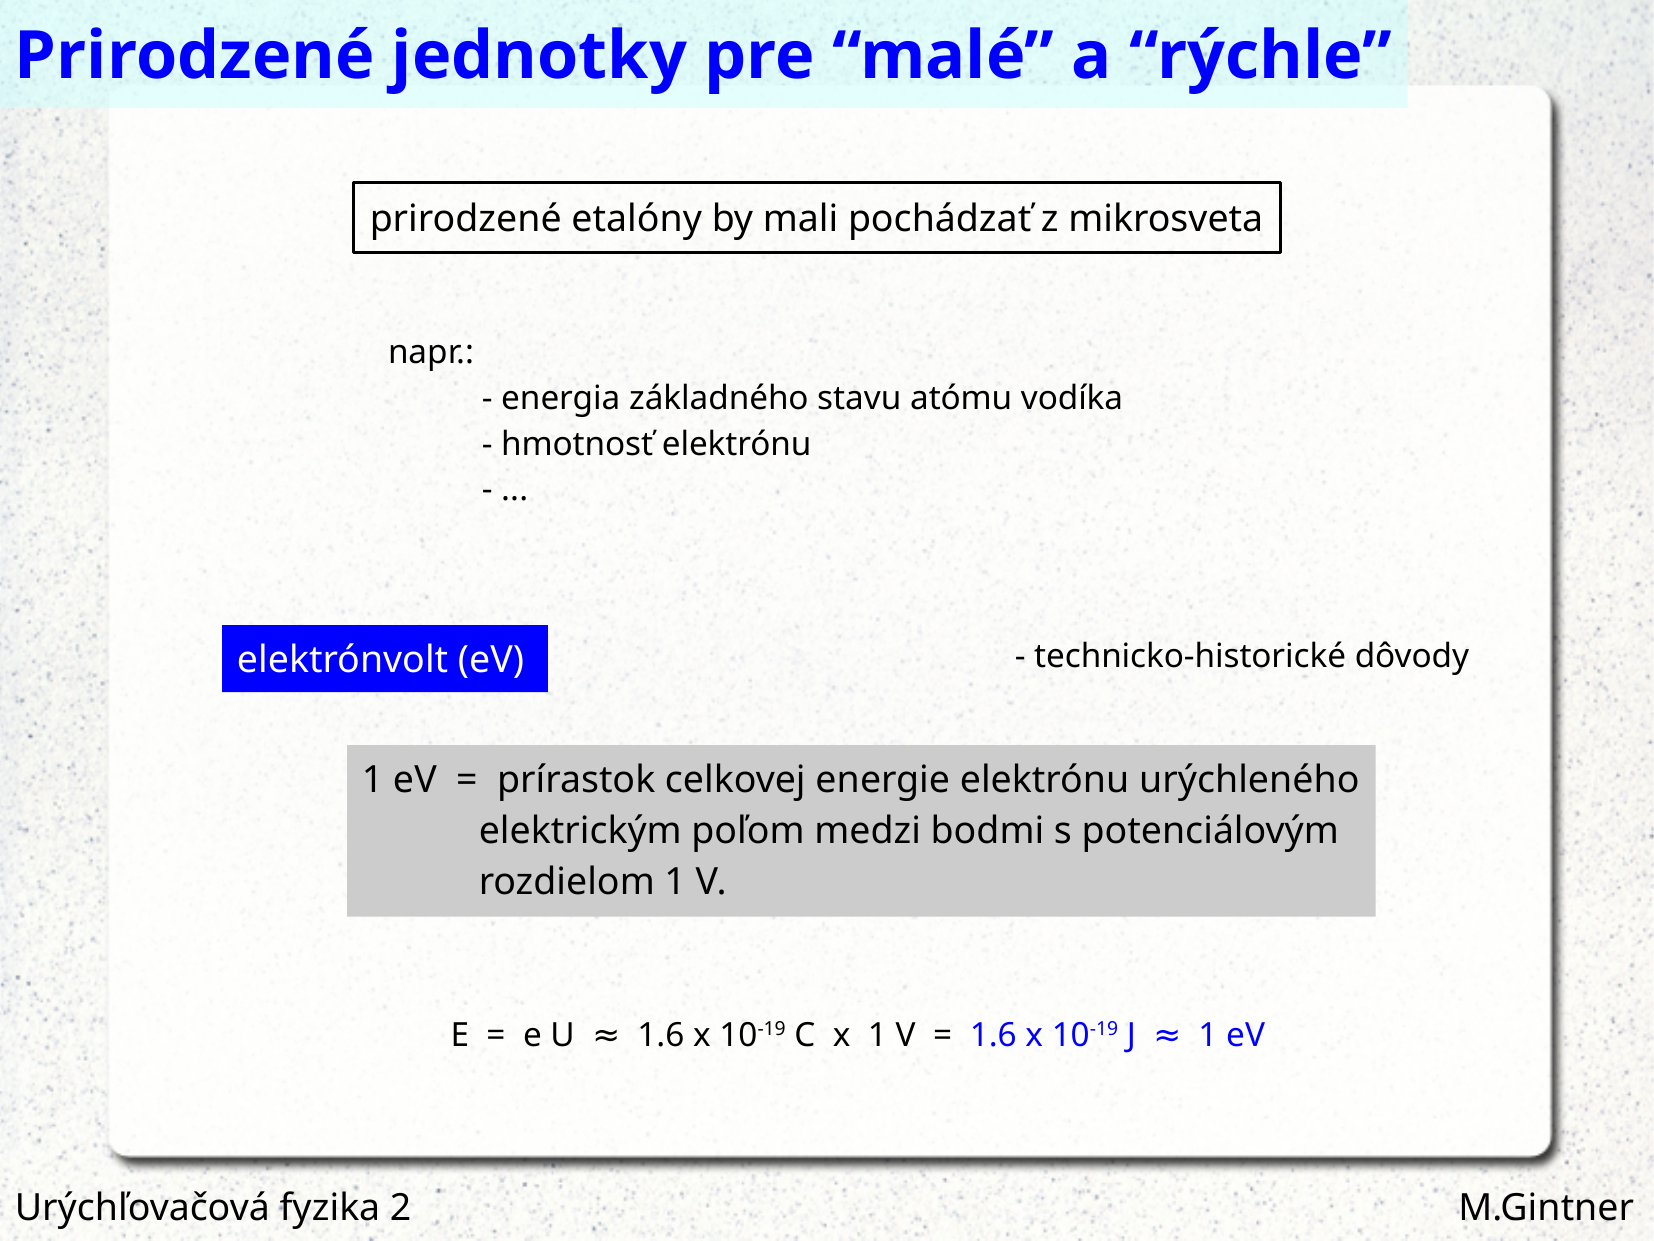

Prirodzené jednotky pre “malé” a “rýchle”
prirodzené etalóny by mali pochádzať z mikrosveta
napr.:
- energia základného stavu atómu vodíka
- hmotnosť elektrónu
- ...
elektrónvolt (eV)
- technicko-historické dôvody
1 eV = prírastok celkovej energie elektrónu urýchleného
 elektrickým poľom medzi bodmi s potenciálovým
 rozdielom 1 V.
E = e U ≈ 1.6 x 10-19 C x 1 V = 1.6 x 10-19 J ≈ 1 eV
Urýchľovačová fyzika 2
M.Gintner